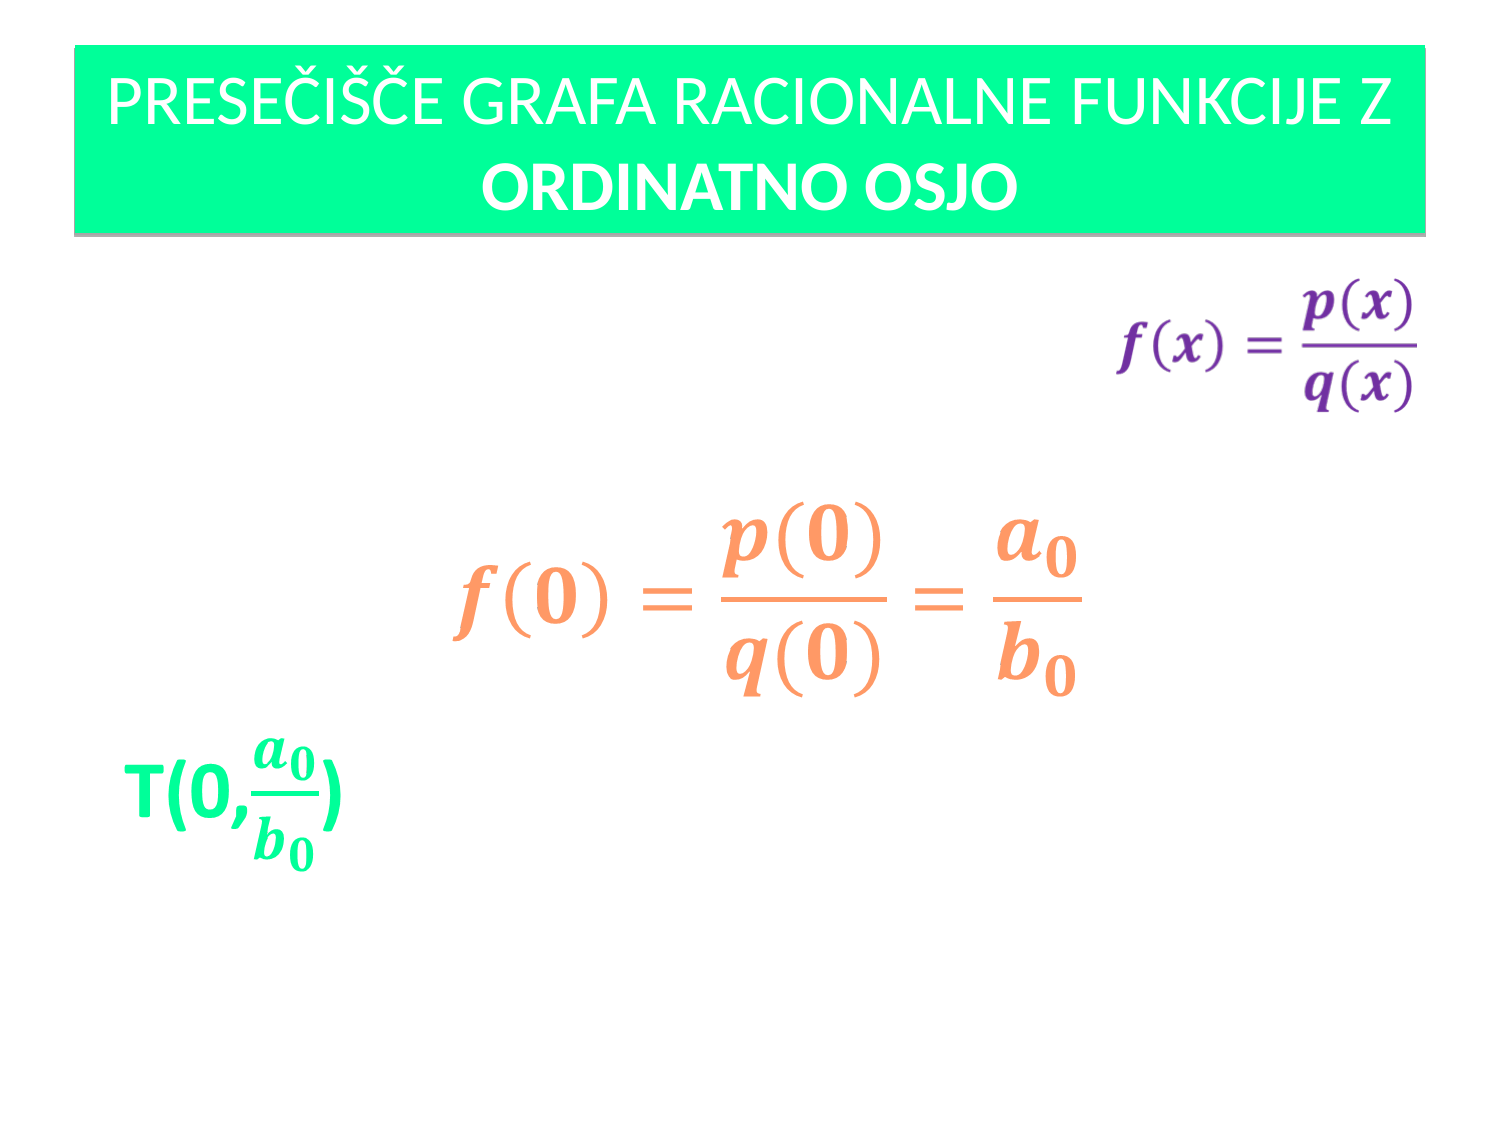

# PRESEČIŠČE GRAFA RACIONALNE FUNKCIJE Z ORDINATNO OSJO